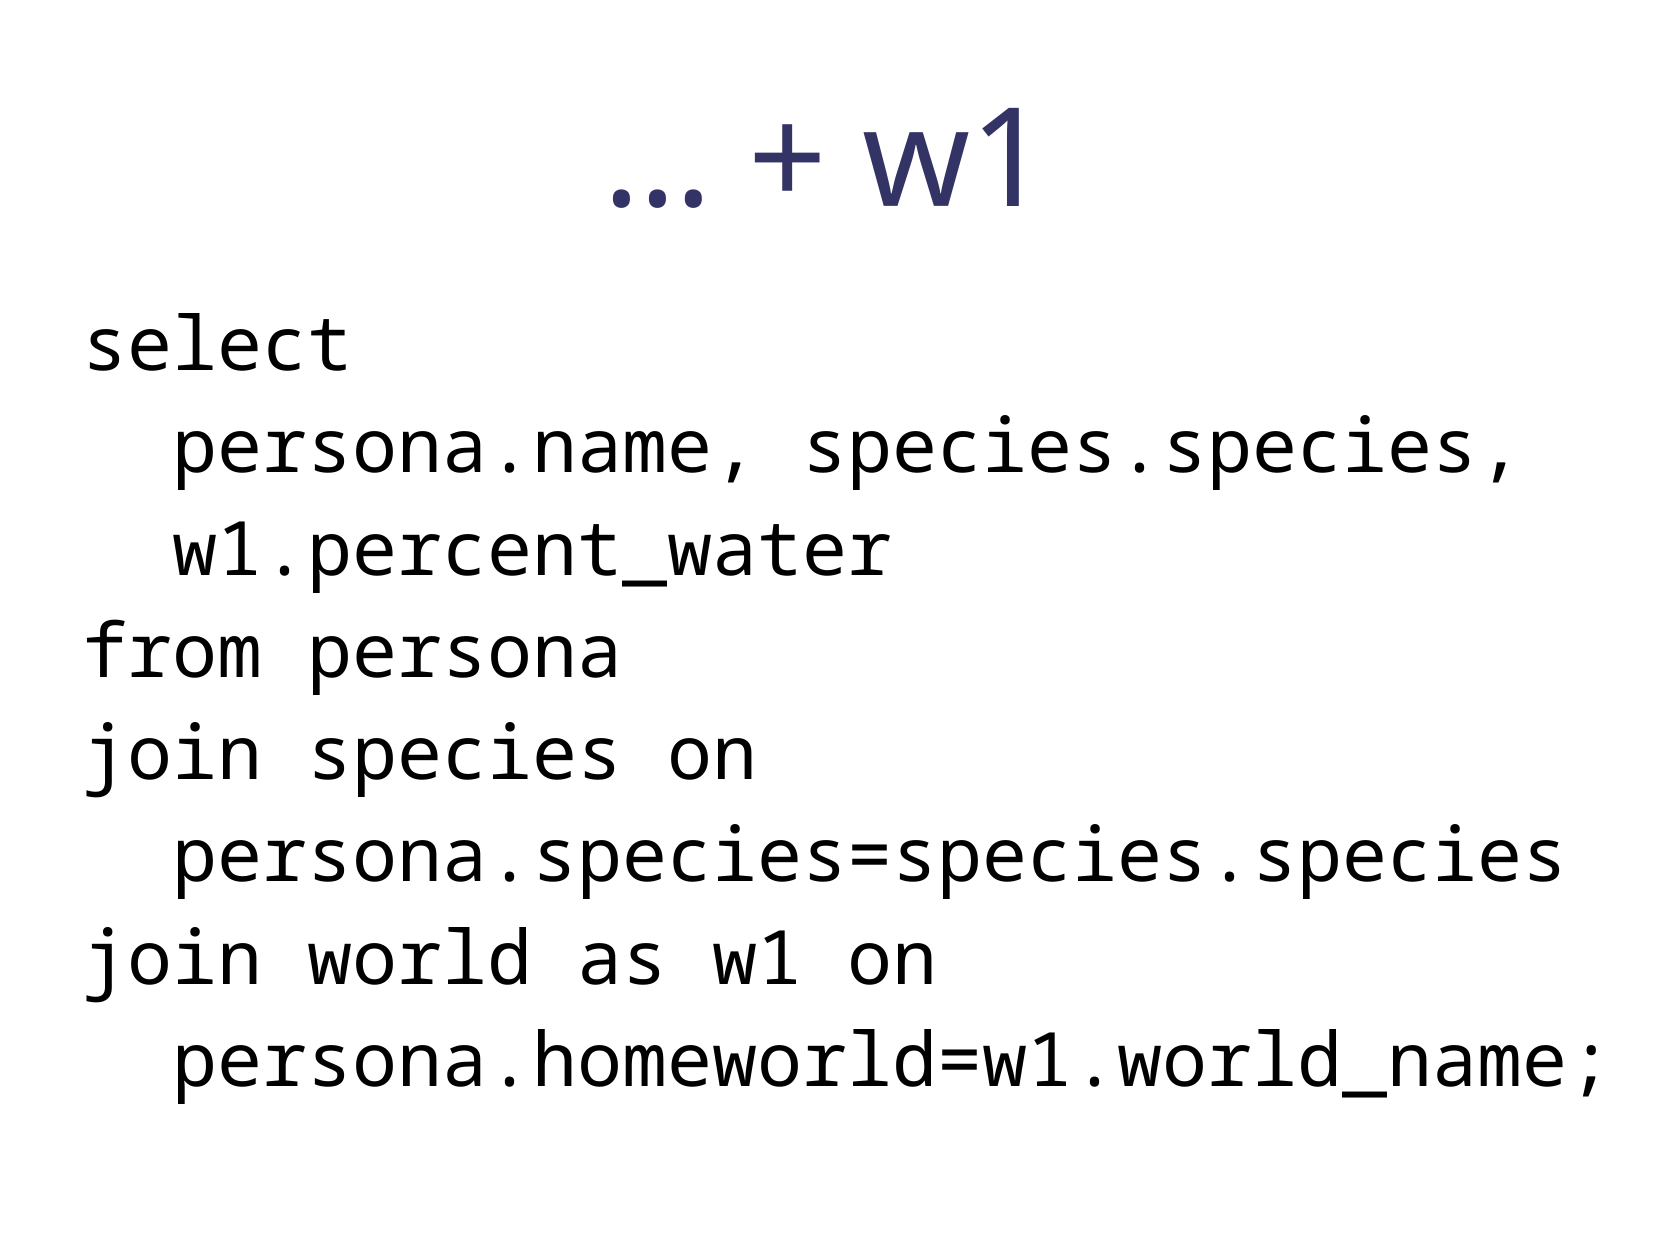

… + w1
# select
 persona.name, species.species,
 w1.percent_water
from persona
join species on
 persona.species=species.species
join world as w1 on
 persona.homeworld=w1.world_name;